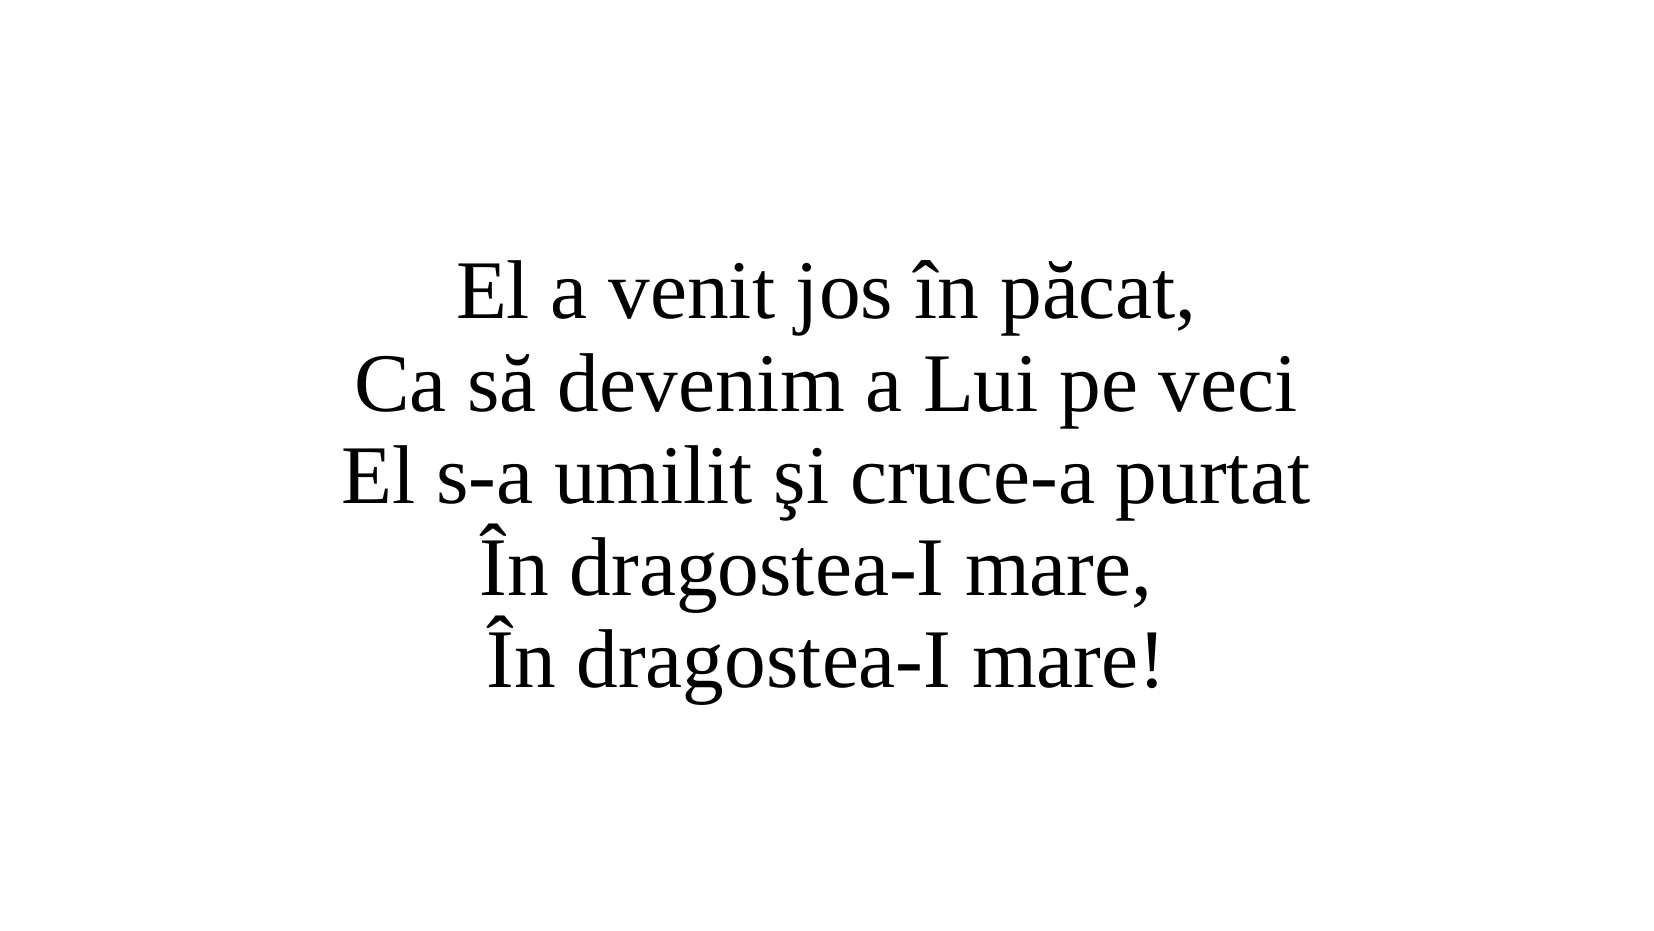

# El a venit jos în păcat,
Ca să devenim a Lui pe veci
El s-a umilit şi cruce-a purtat
În dragostea-I mare,
În dragostea-I mare!